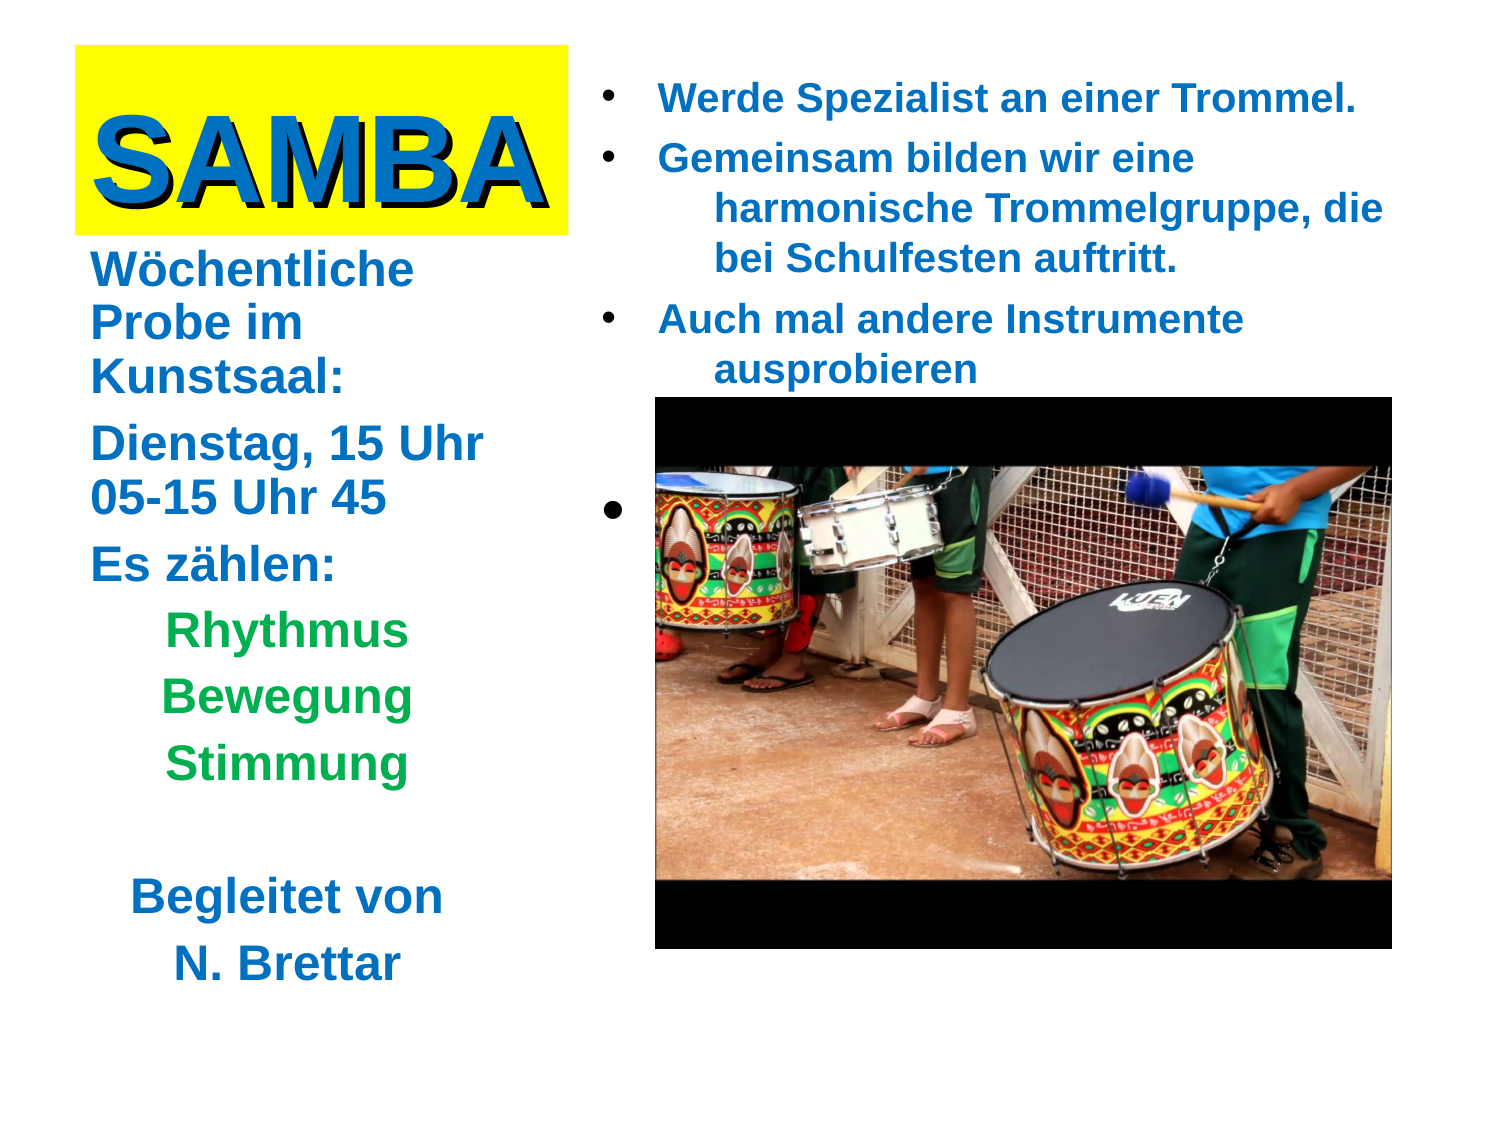

# SAMBA
Werde Spezialist an einer Trommel.
Gemeinsam bilden wir eine harmonische Trommelgruppe, die bei Schulfesten auftritt.
Auch mal andere Instrumente ausprobieren
Wöchentliche Probe im Kunstsaal:
Dienstag, 15 Uhr 05-15 Uhr 45
Es zählen:
Rhythmus
Bewegung
Stimmung
Begleitet von
N. Brettar